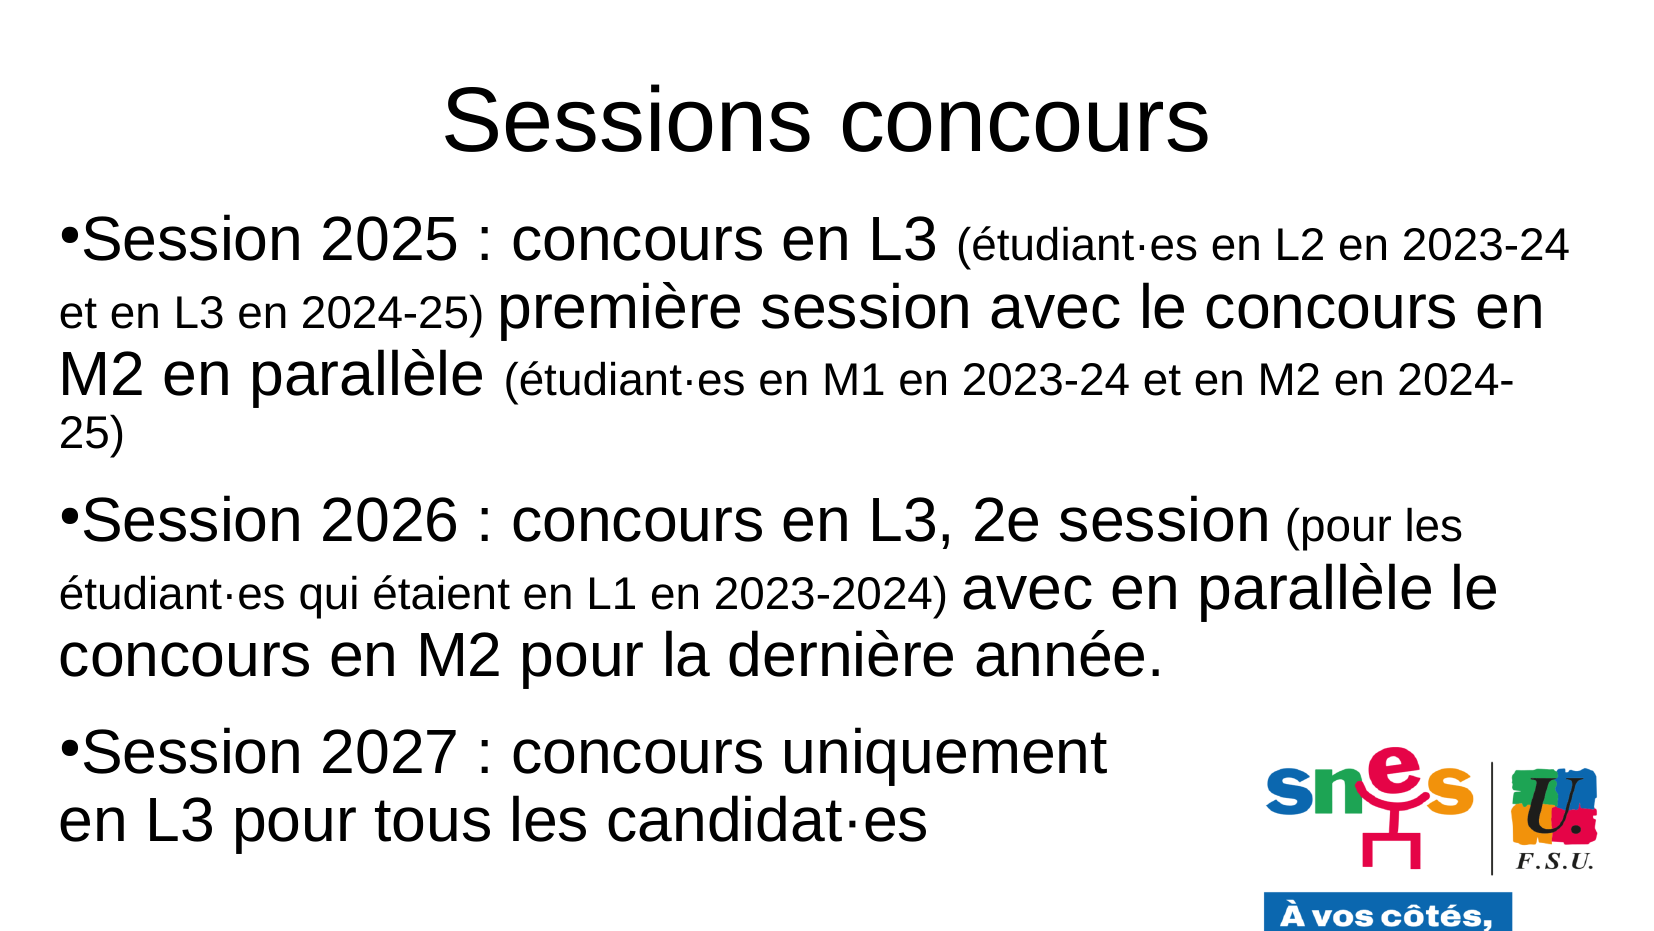

# Sessions concours
Session 2025 : concours en L3 (étudiant·es en L2 en 2023-24 et en L3 en 2024-25) première session avec le concours en M2 en parallèle (étudiant·es en M1 en 2023-24 et en M2 en 2024-25)
Session 2026 : concours en L3, 2e session (pour les étudiant·es qui étaient en L1 en 2023-2024) avec en parallèle le concours en M2 pour la dernière année.
Session 2027 : concours uniquement
en L3 pour tous les candidat·es